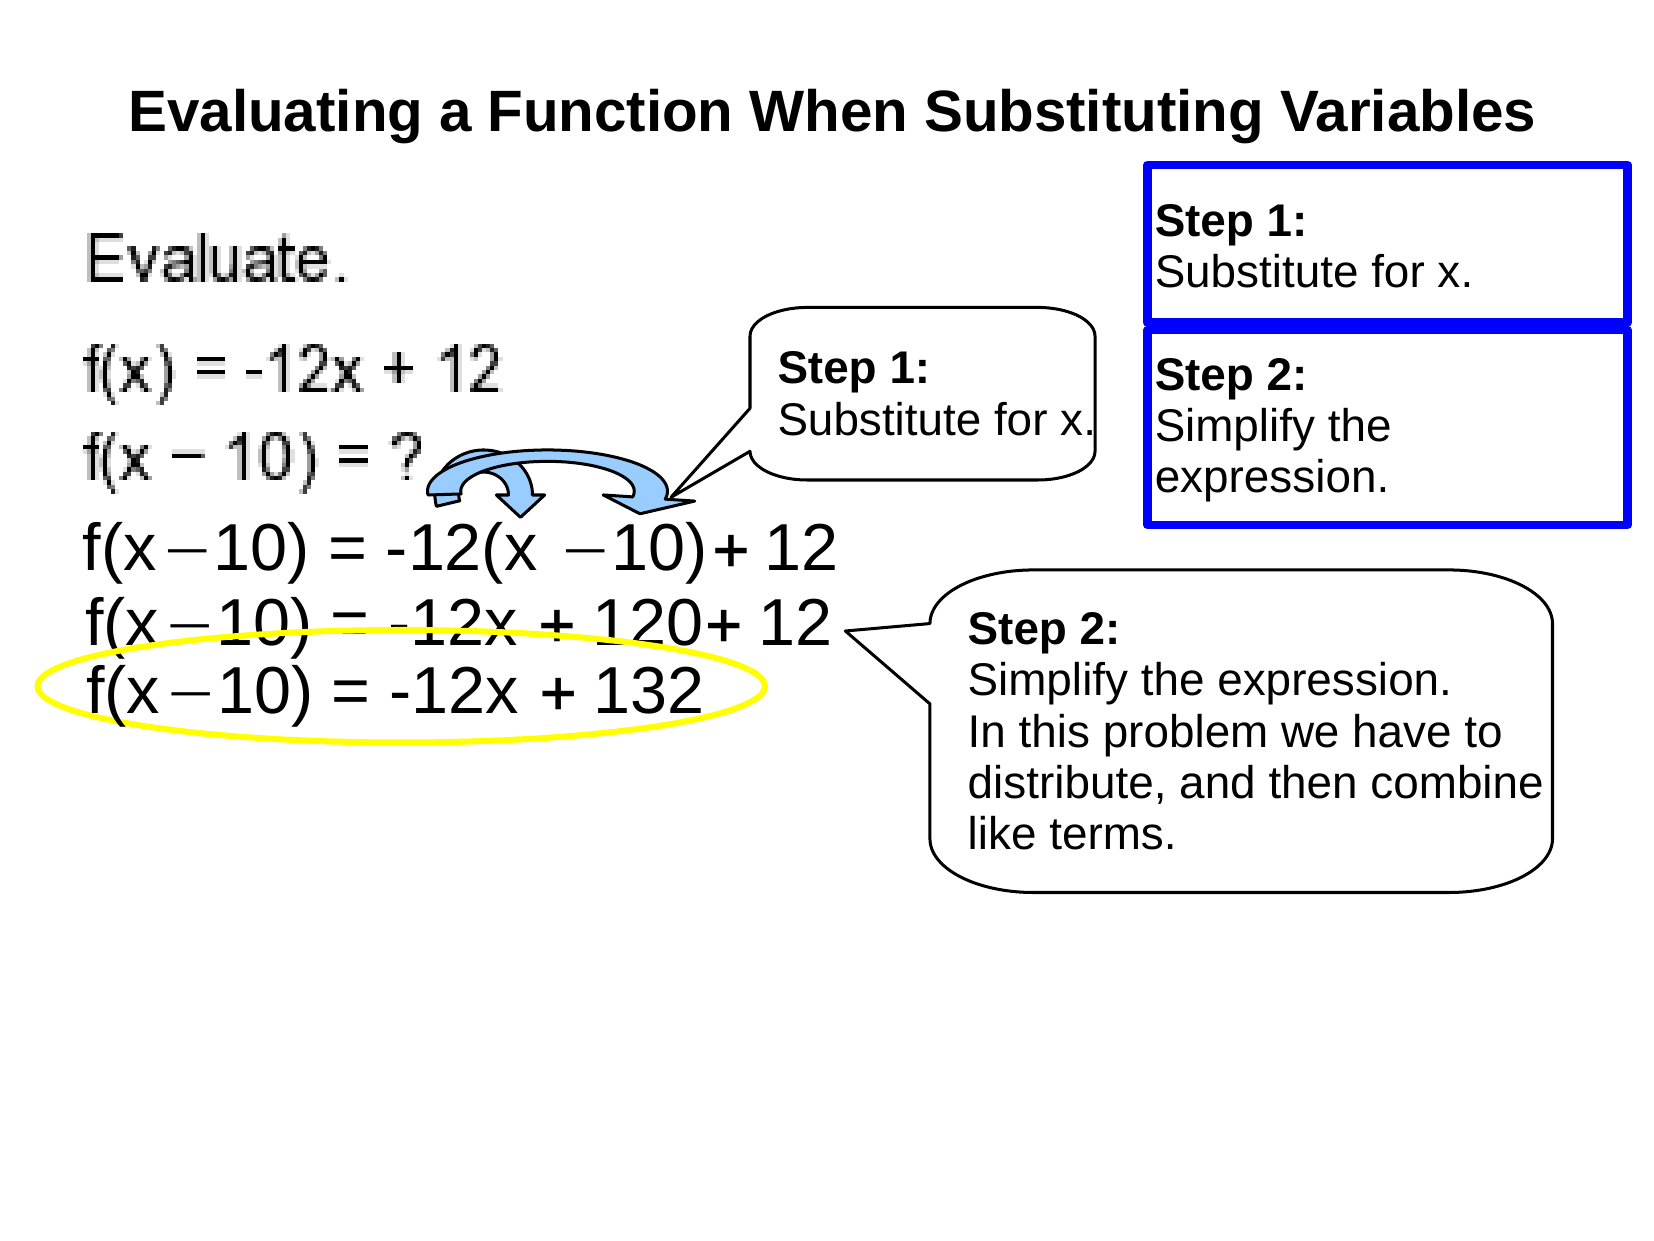

Evaluating a Function When Substituting Variables
Step 1:
Substitute for x.
Step 2:
Simplify the expression.
Step 1:
Substitute for x.
Step 2:
Simplify the expression.
In this problem we have to
distribute, and then combine
like terms.